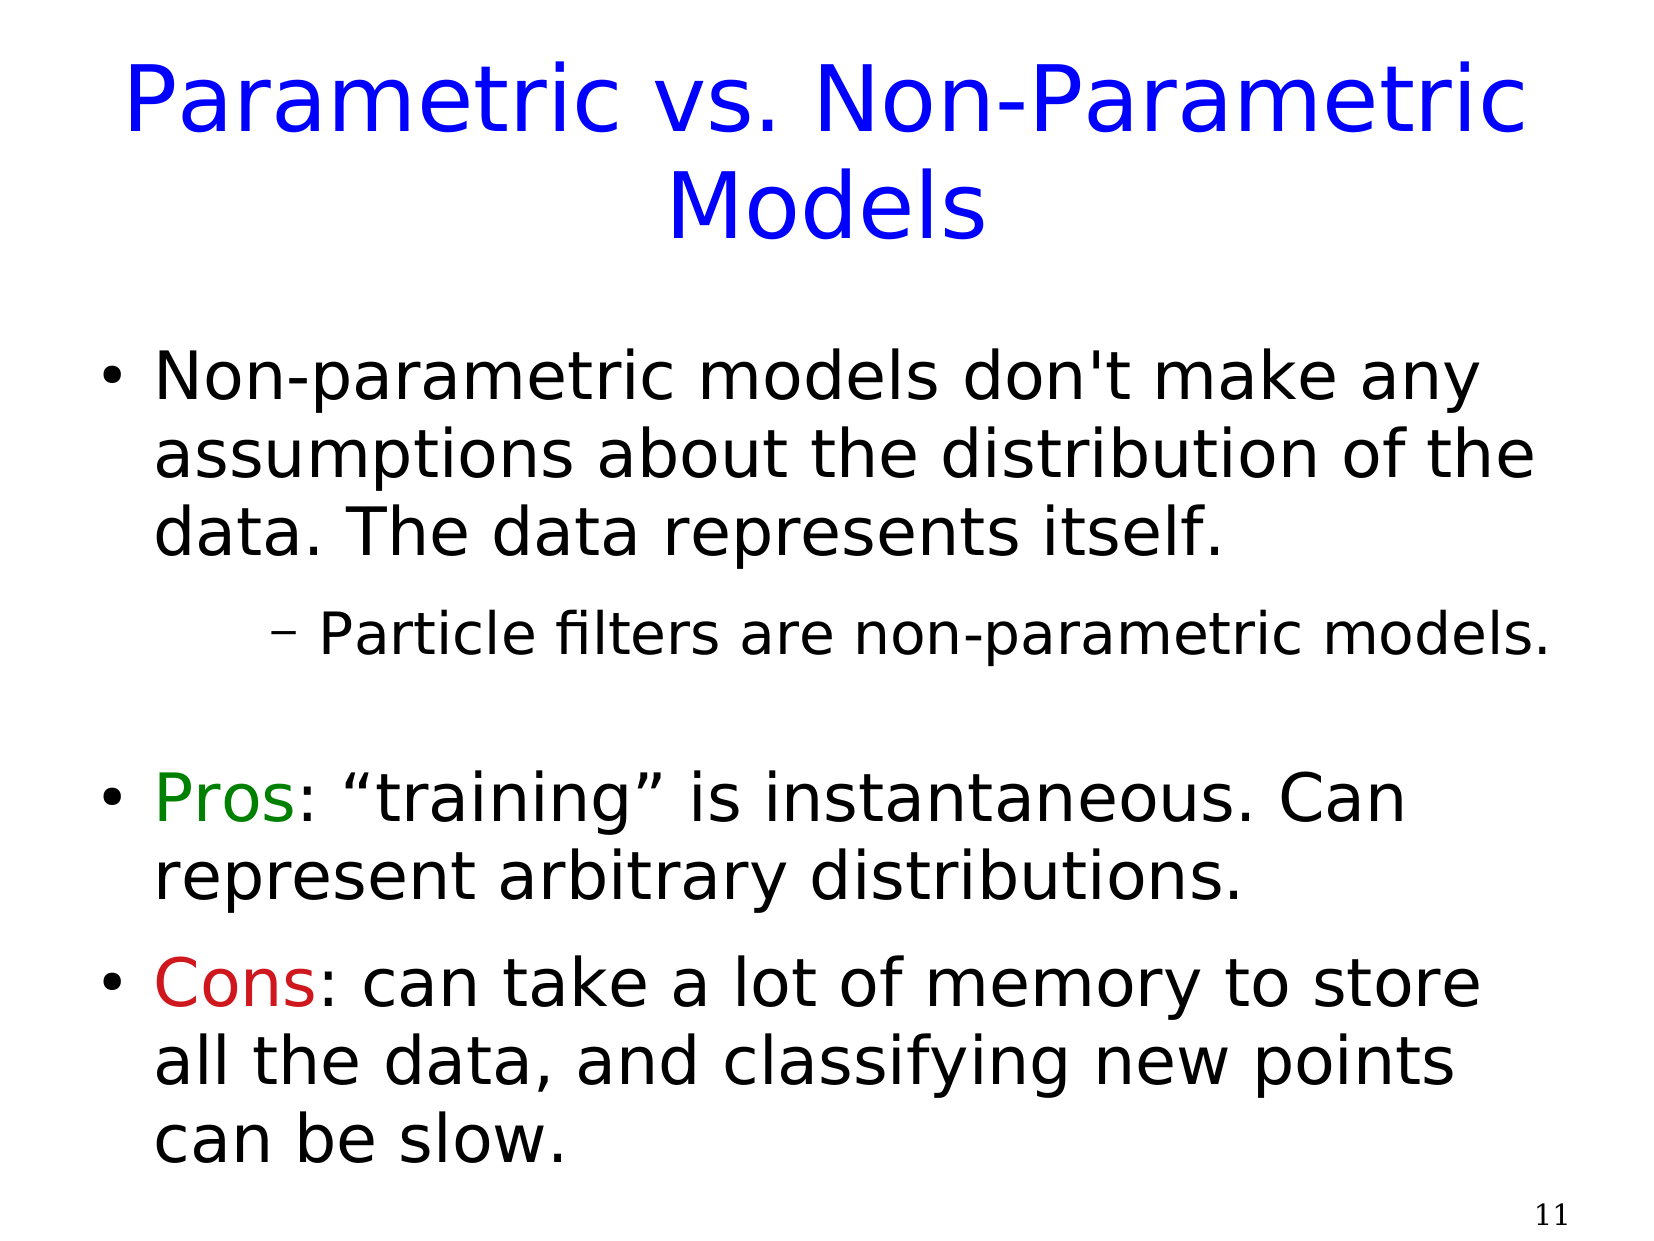

# Parametric vs. Non-Parametric Models
Non-parametric models don't make any assumptions about the distribution of the data. The data represents itself.
Particle filters are non-parametric models.
Pros: “training” is instantaneous. Can represent arbitrary distributions.
Cons: can take a lot of memory to store all the data, and classifying new points can be slow.
11